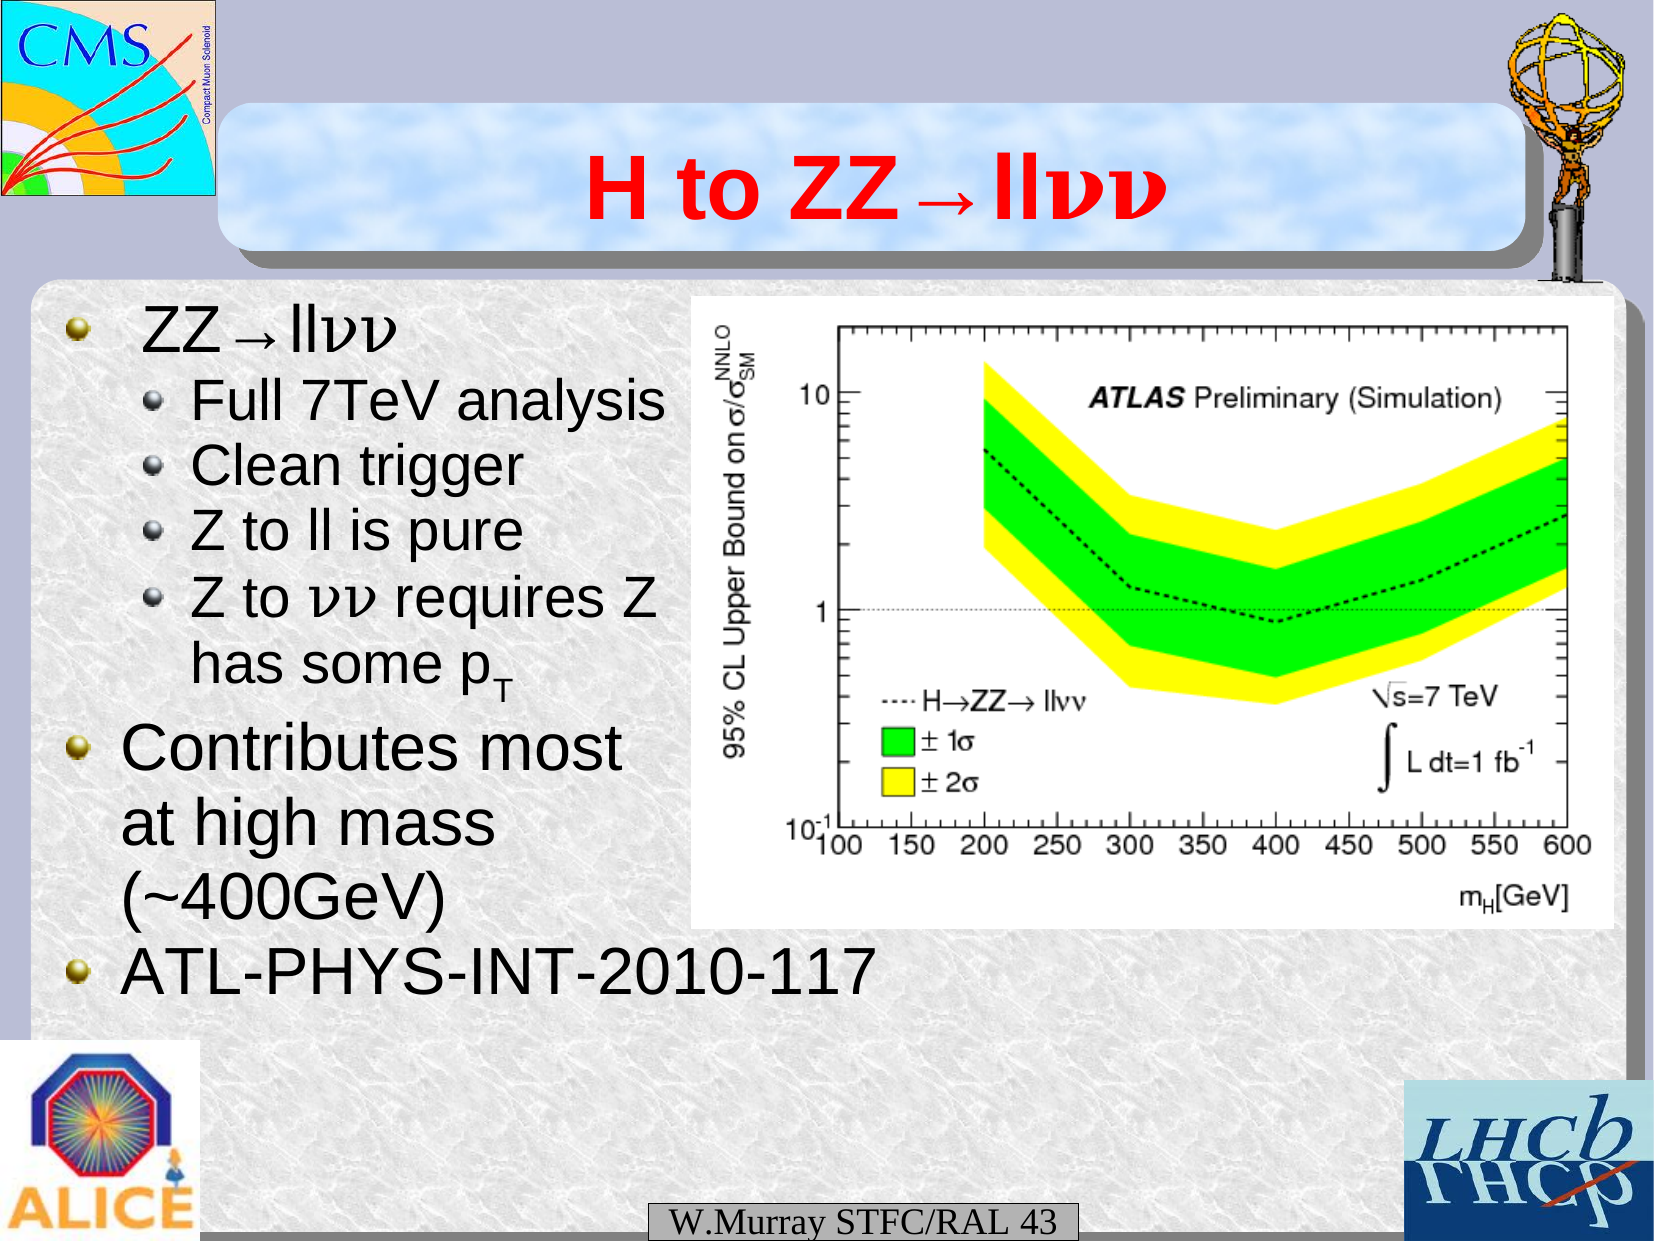

# H to ZZ→llνν
 ZZ→llνν
Full 7TeV analysis
Clean trigger
Z to ll is pure
Z to νν requires Z
has some pT
Contributes most
at high mass
(~400GeV)
ATL-PHYS-INT-2010-117